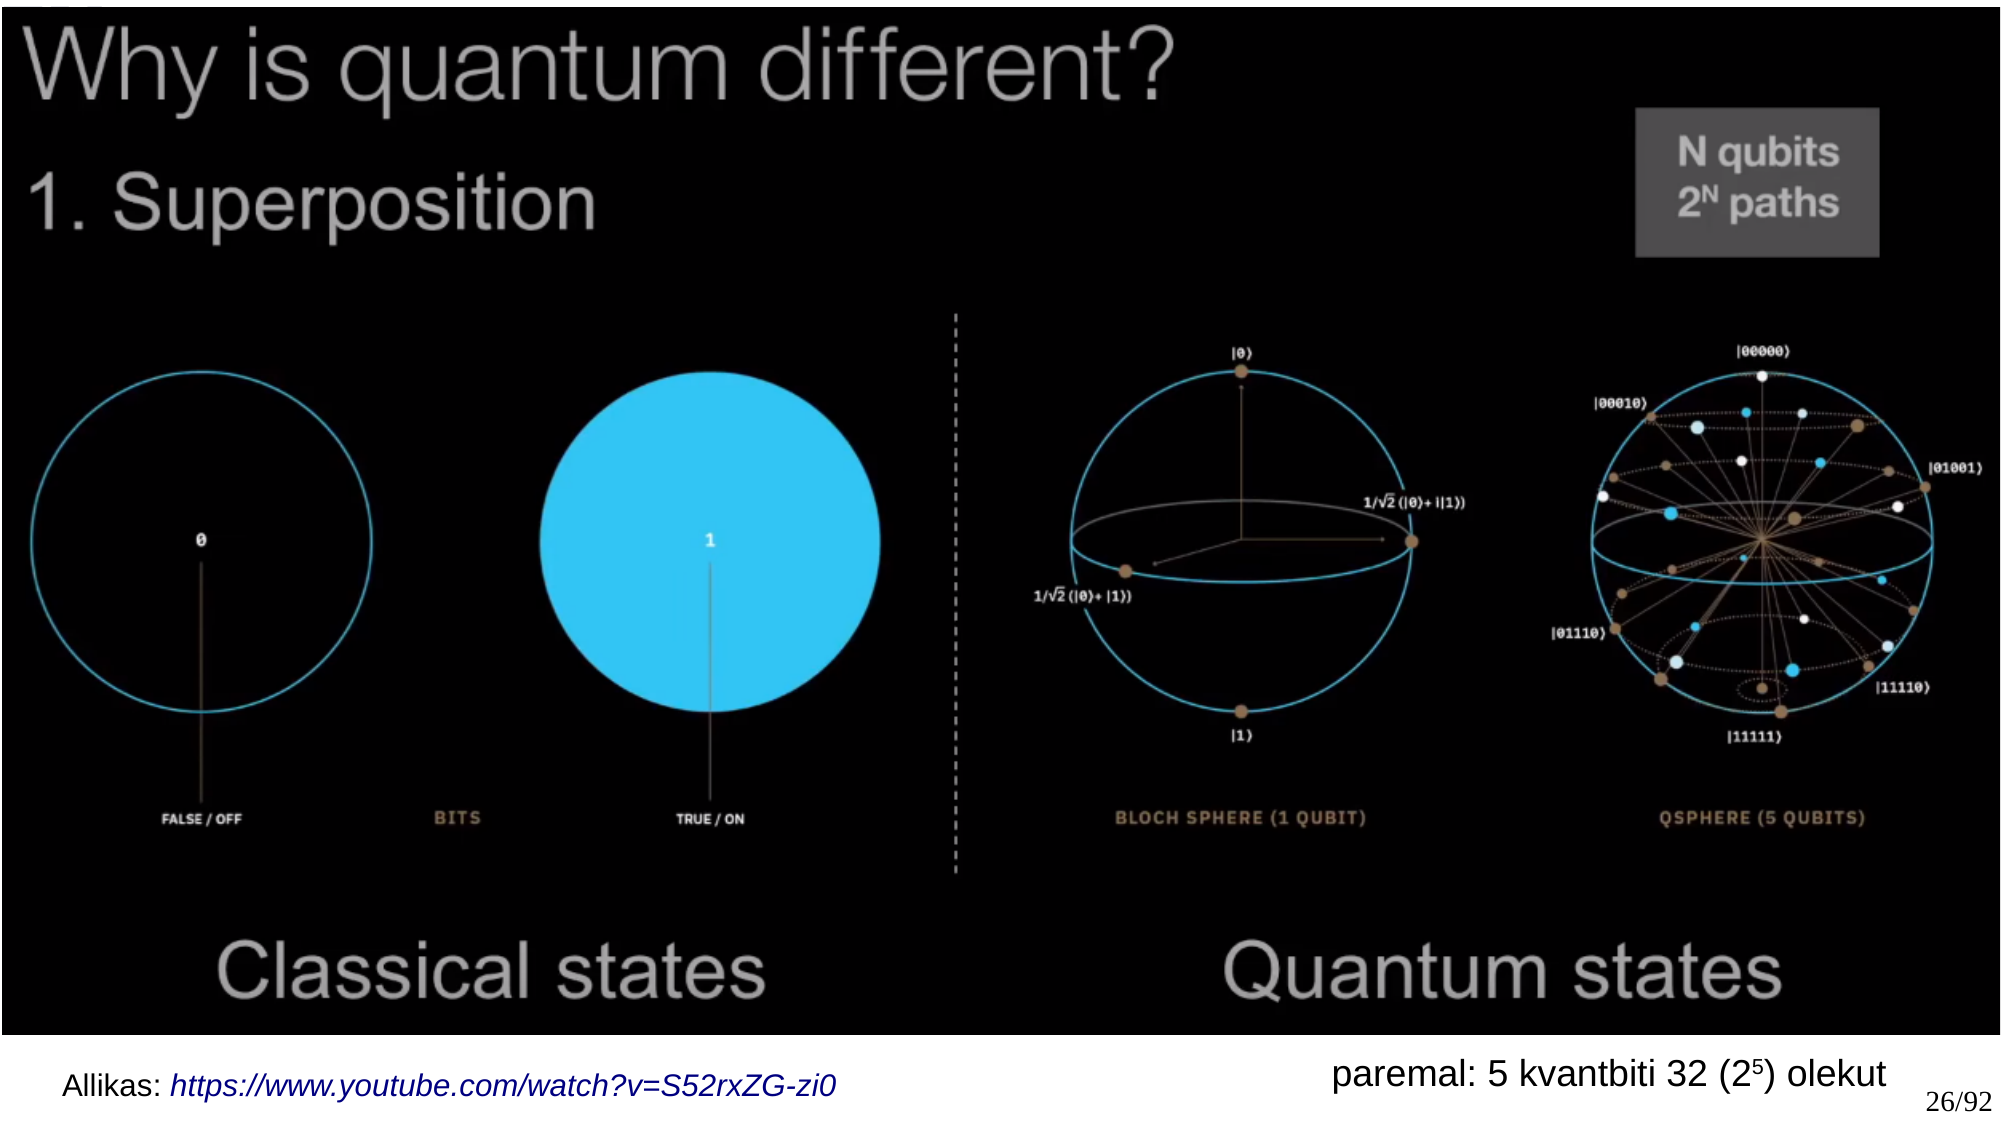

paremal: 5 kvantbiti 32 (25) olekut
Allikas: https://www.youtube.com/watch?v=S52rxZG-zi0
26